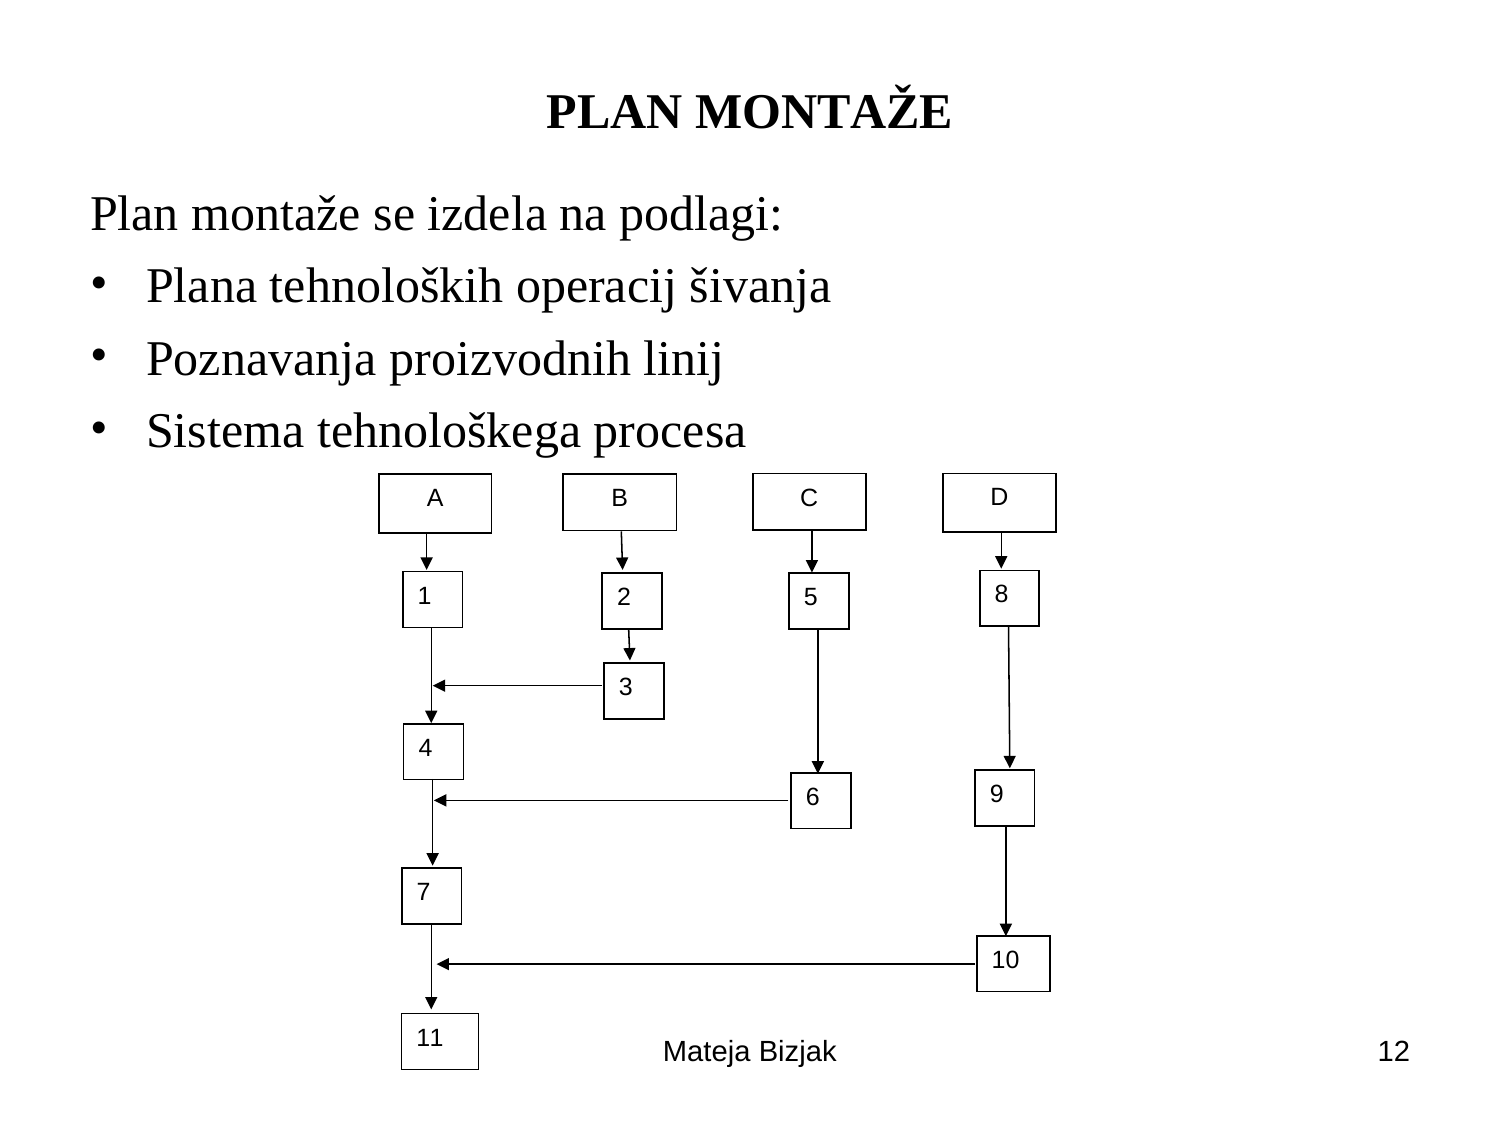

# PLAN MONTAŽE
Plan montaže se izdela na podlagi:
Plana tehnoloških operacij šivanja
Poznavanja proizvodnih linij
Sistema tehnološkega procesa
D
C
A
B
8
1
2
5
3
4
9
6
7
10
11
Mateja Bizjak